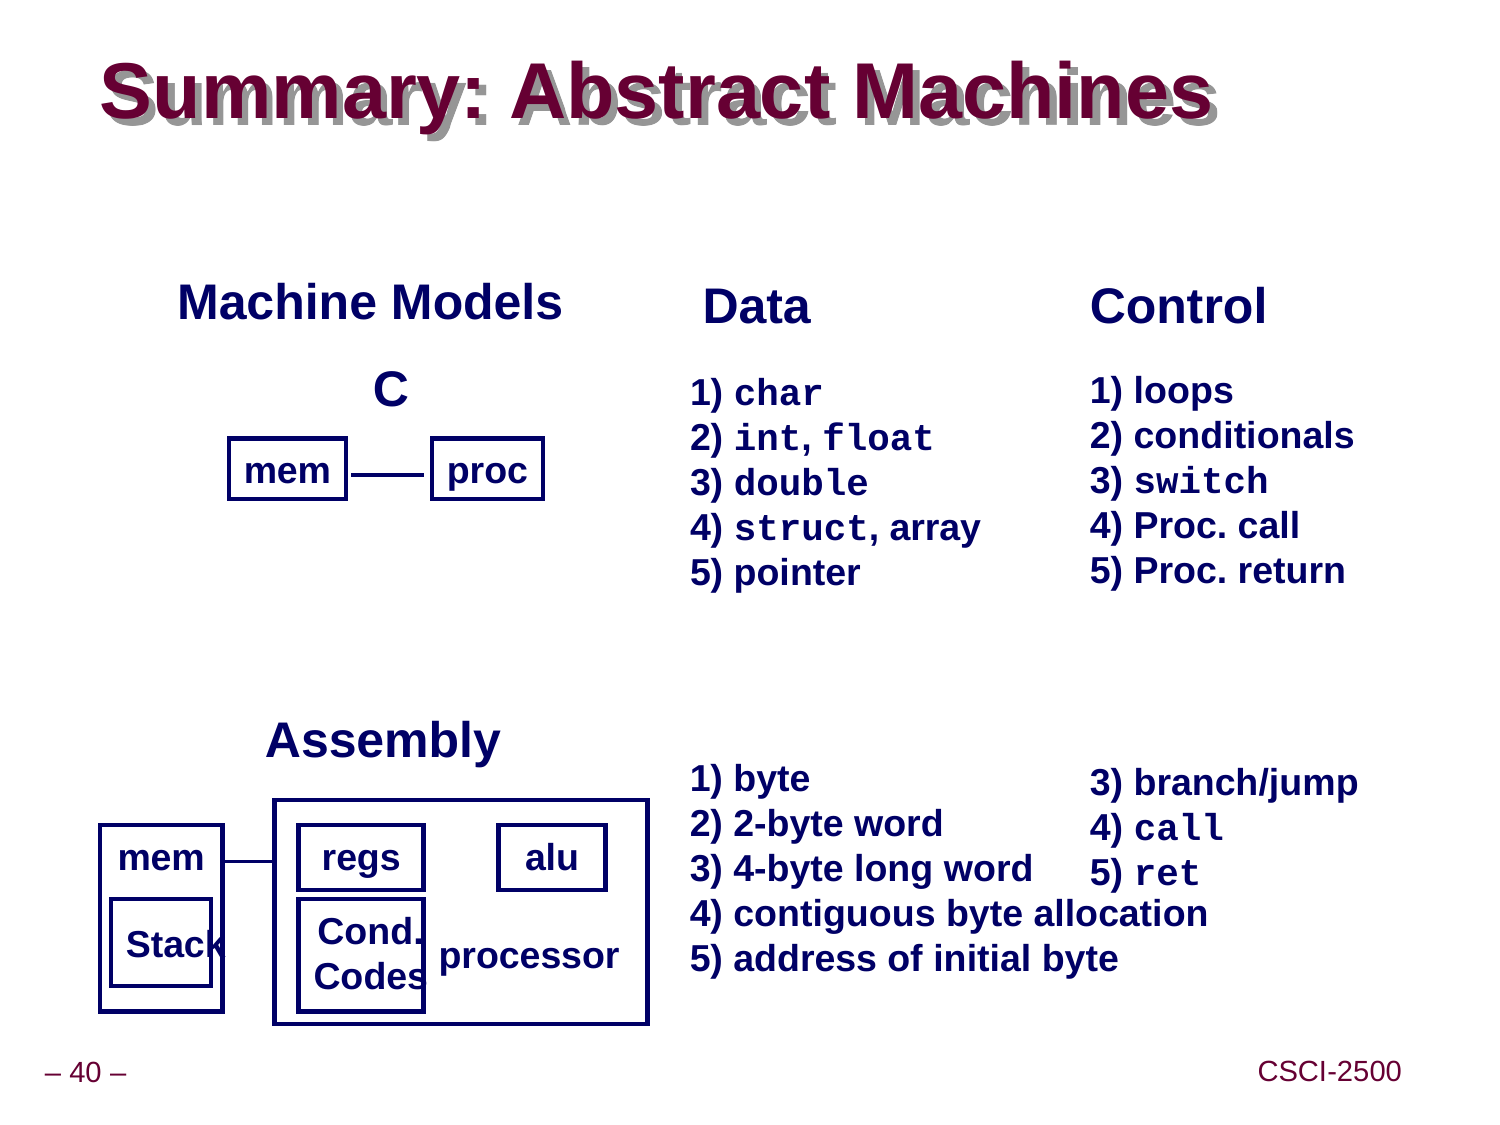

# Summary: Abstract Machines
Machine Models
Data
Control
C
1) loops
2) conditionals
3) switch
4) Proc. call
5) Proc. return
1) char
2) int, float
3) double
4) struct, array
5) pointer
mem
proc
Assembly
1) byte
2) 2-byte word
3) 4-byte long word
4) contiguous byte allocation
5) address of initial byte
3) branch/jump
4) call
5) ret
mem
regs
alu
Stack
Cond.
Codes
processor